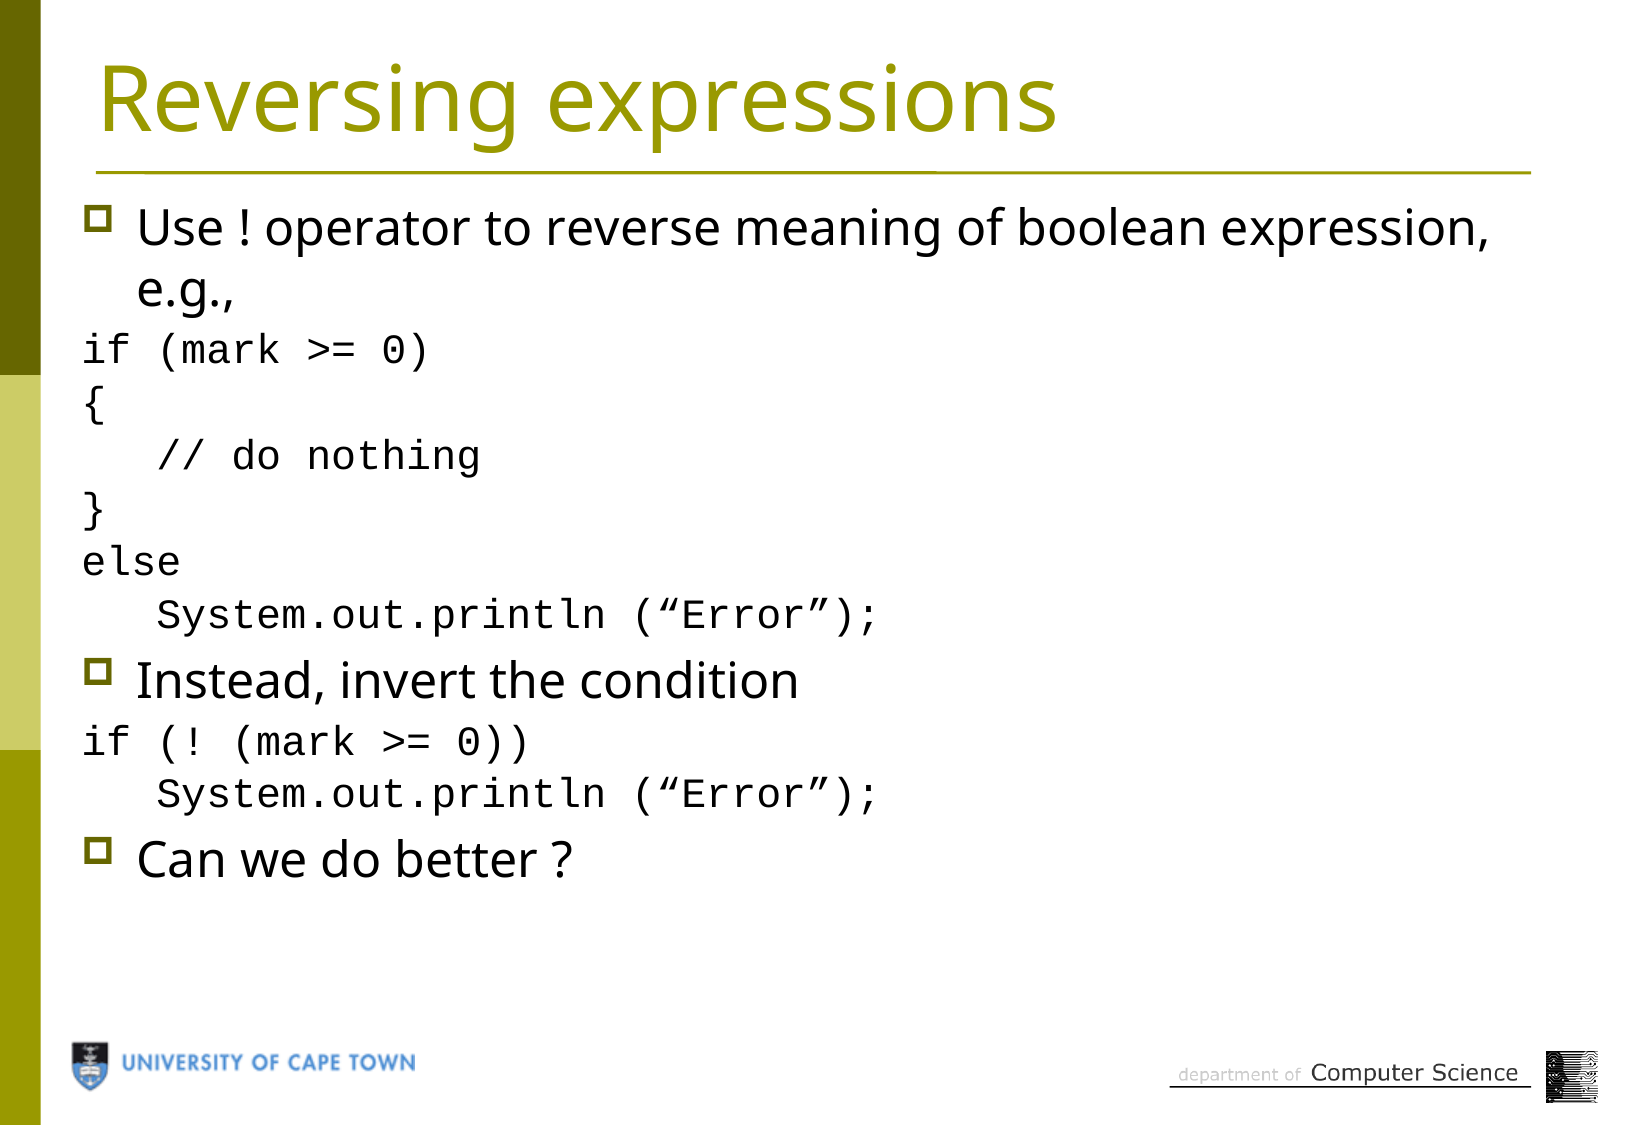

# Reversing expressions
Use ! operator to reverse meaning of boolean expression, e.g.,
if (mark >= 0)
{
 // do nothing
}
else
 System.out.println (“Error”);
Instead, invert the condition
if (! (mark >= 0))
 System.out.println (“Error”);
Can we do better ?